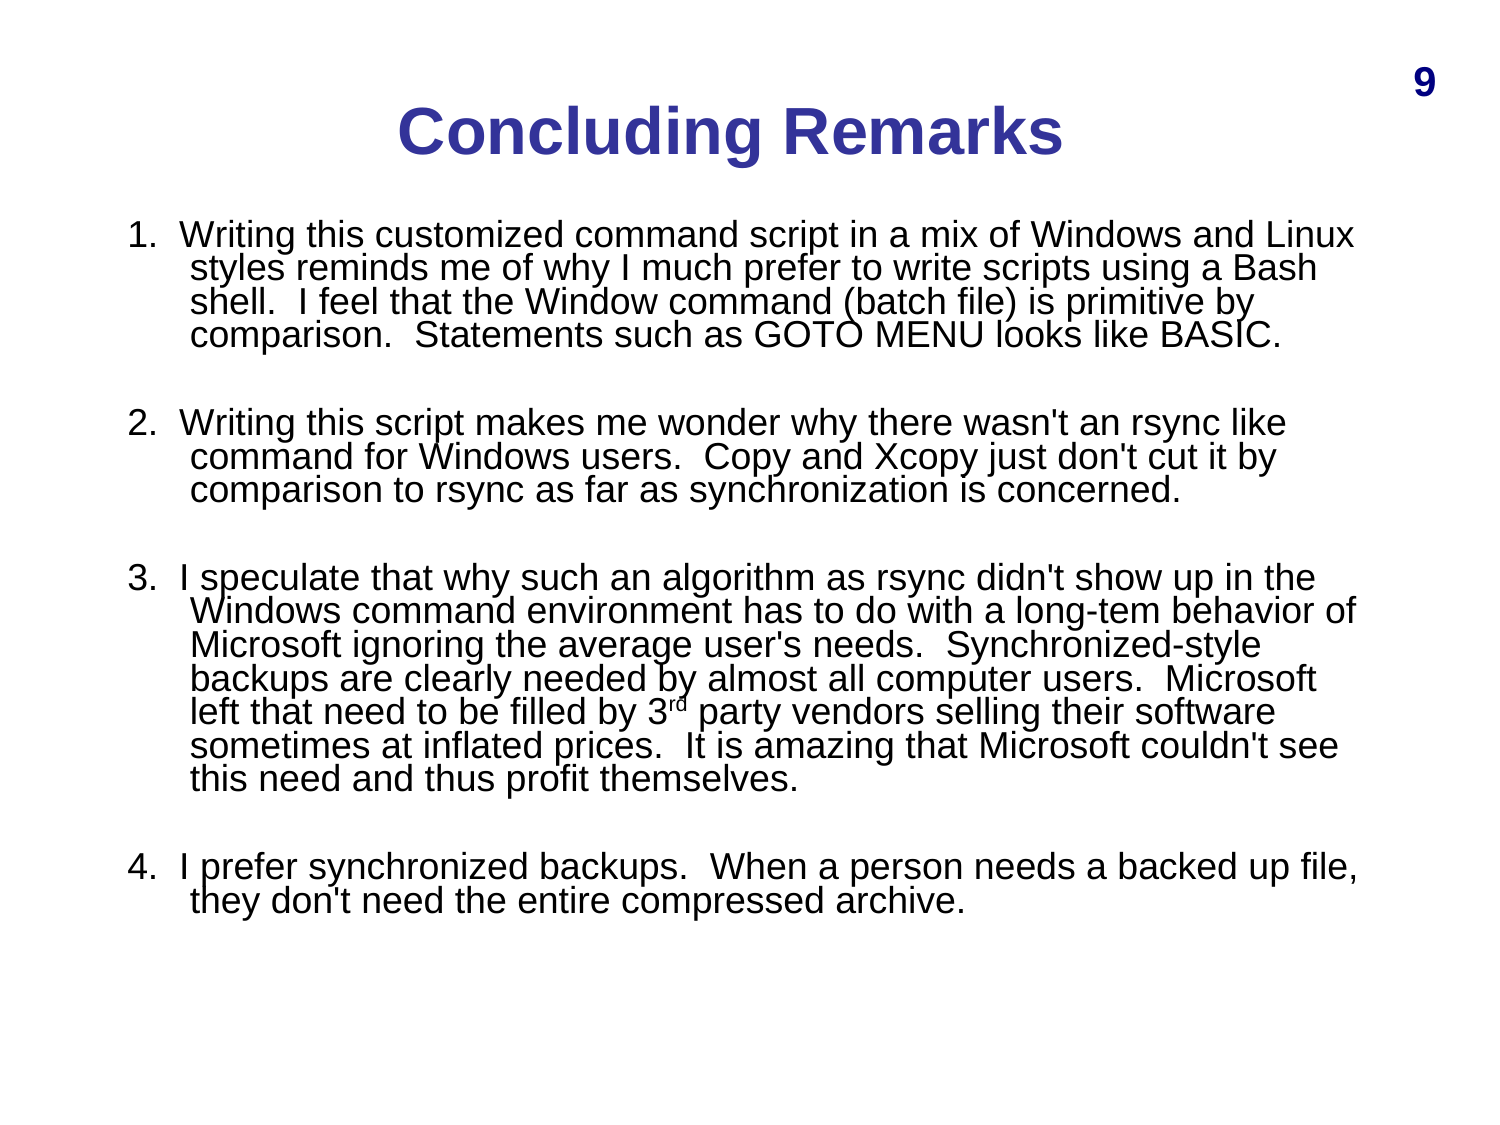

9
# Concluding Remarks
1. Writing this customized command script in a mix of Windows and Linux styles reminds me of why I much prefer to write scripts using a Bash shell. I feel that the Window command (batch file) is primitive by comparison. Statements such as GOTO MENU looks like BASIC.
2. Writing this script makes me wonder why there wasn't an rsync like command for Windows users. Copy and Xcopy just don't cut it by comparison to rsync as far as synchronization is concerned.
3. I speculate that why such an algorithm as rsync didn't show up in the Windows command environment has to do with a long-tem behavior of Microsoft ignoring the average user's needs. Synchronized-style backups are clearly needed by almost all computer users. Microsoft left that need to be filled by 3rd party vendors selling their software sometimes at inflated prices. It is amazing that Microsoft couldn't see this need and thus profit themselves.
4. I prefer synchronized backups. When a person needs a backed up file, they don't need the entire compressed archive.